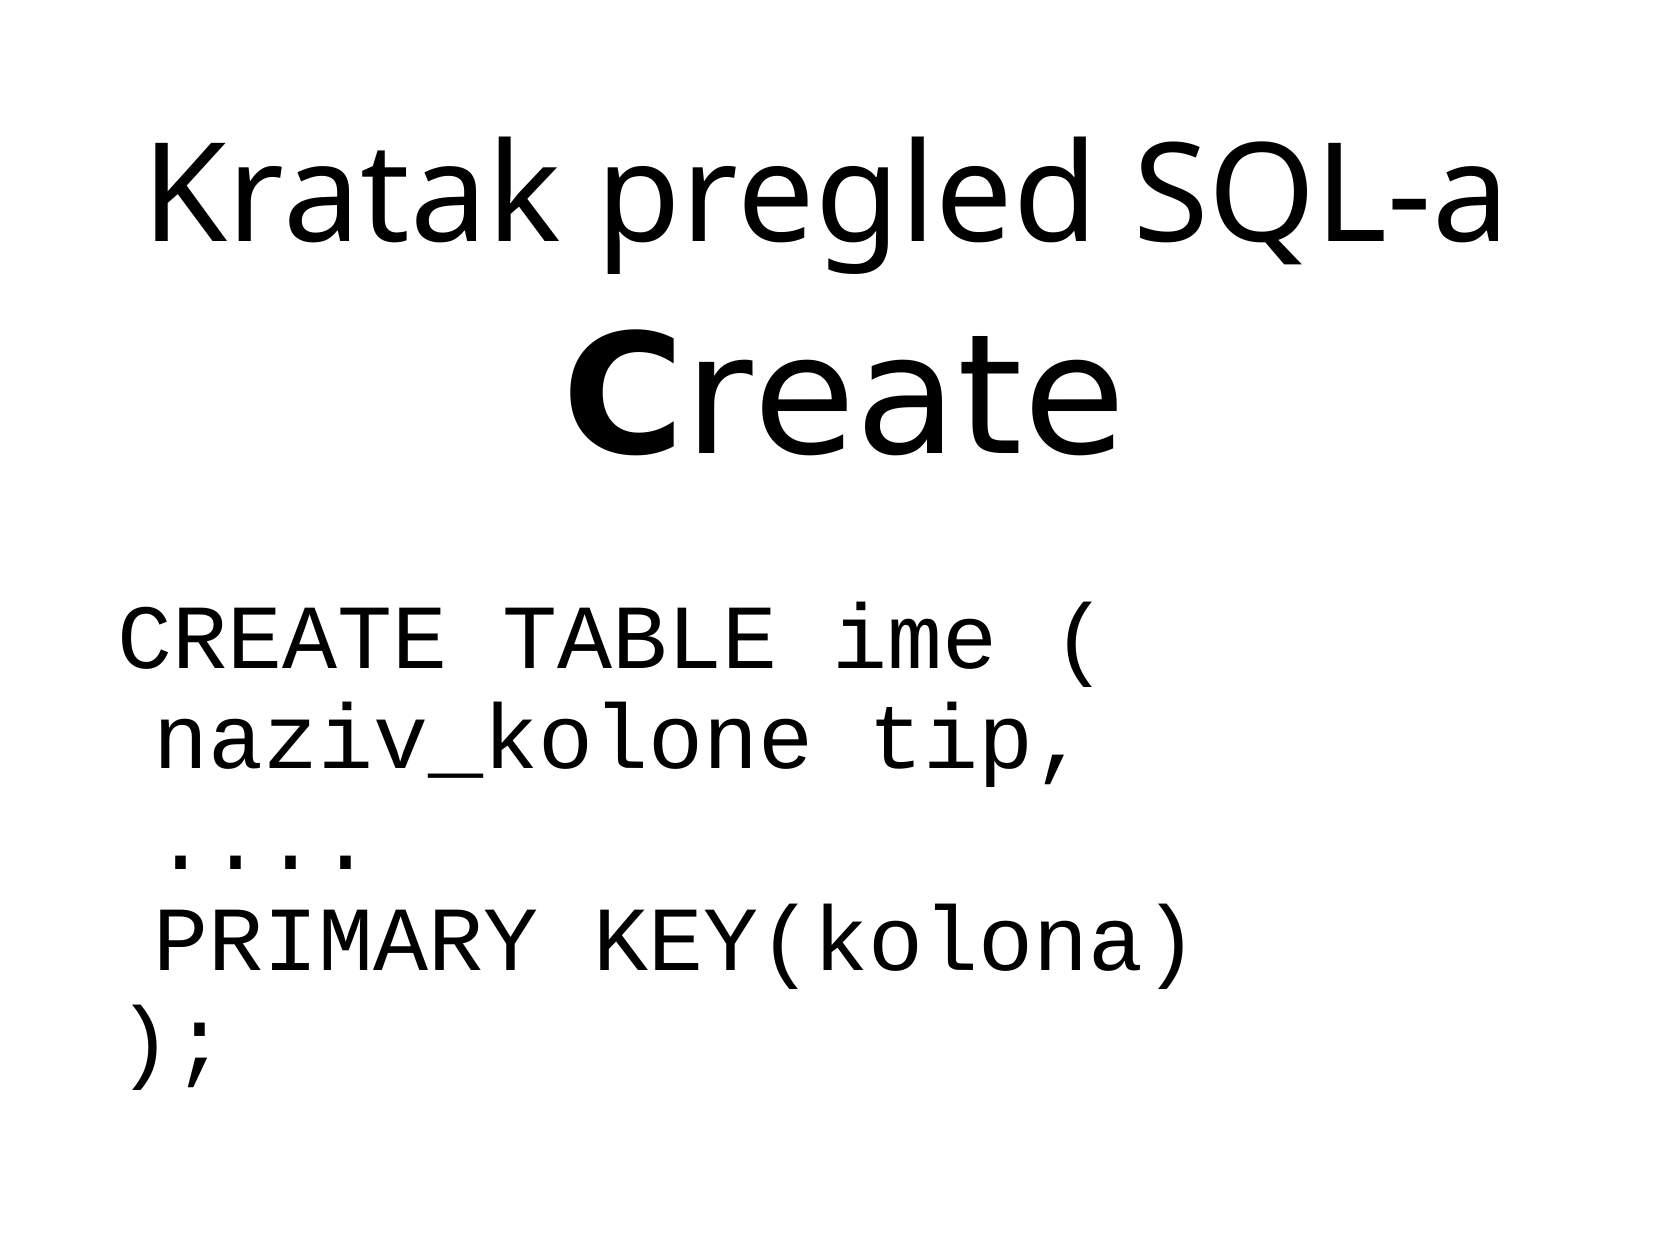

# Kratak pregled SQL-a
Create
CREATE TABLE ime (
	naziv_kolone tip,
	....
	PRIMARY KEY(kolona)
);